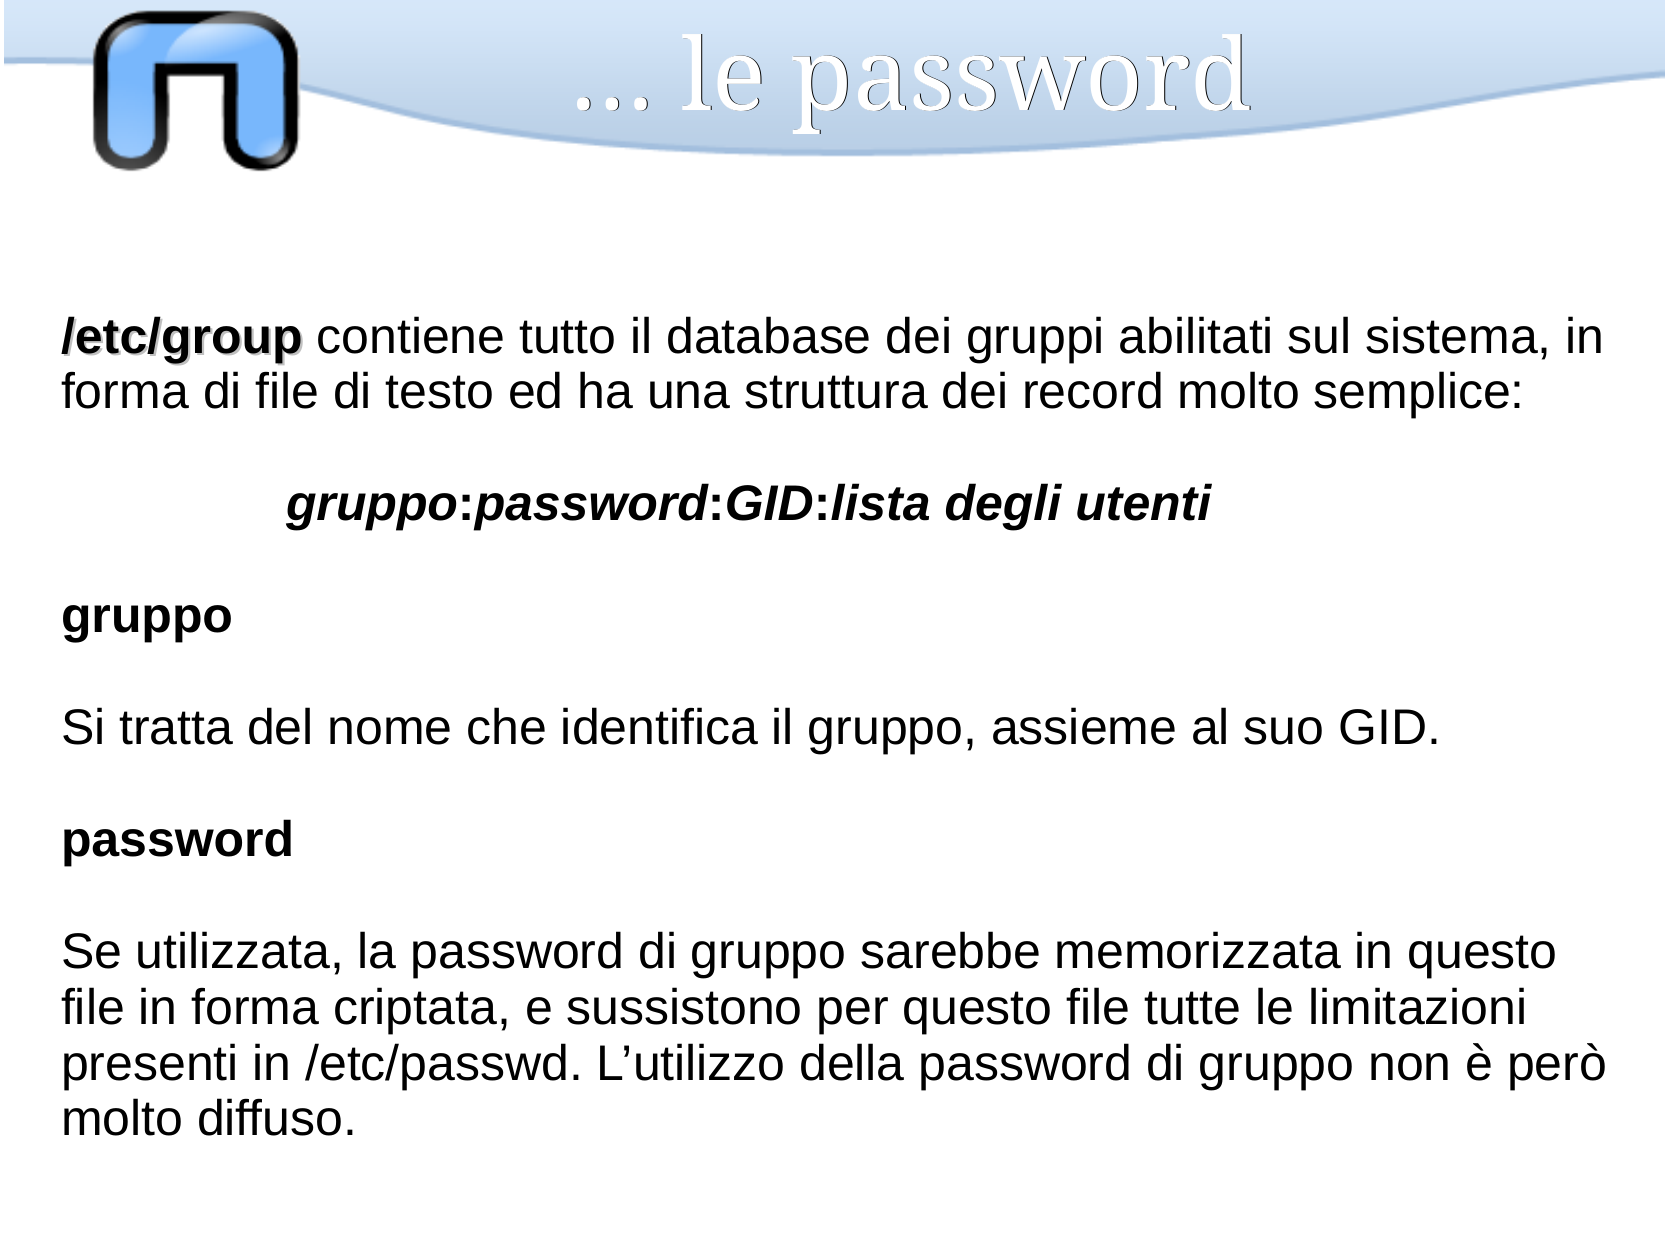

… le password
# /etc/group contiene tutto il database dei gruppi abilitati sul sistema, in forma di file di testo ed ha una struttura dei record molto semplice:
gruppo:password:GID:lista degli utenti
gruppo
Si tratta del nome che identifica il gruppo, assieme al suo GID.
password
Se utilizzata, la password di gruppo sarebbe memorizzata in questo file in forma criptata, e sussistono per questo file tutte le limitazioni presenti in /etc/passwd. L’utilizzo della password di gruppo non è però molto diffuso.